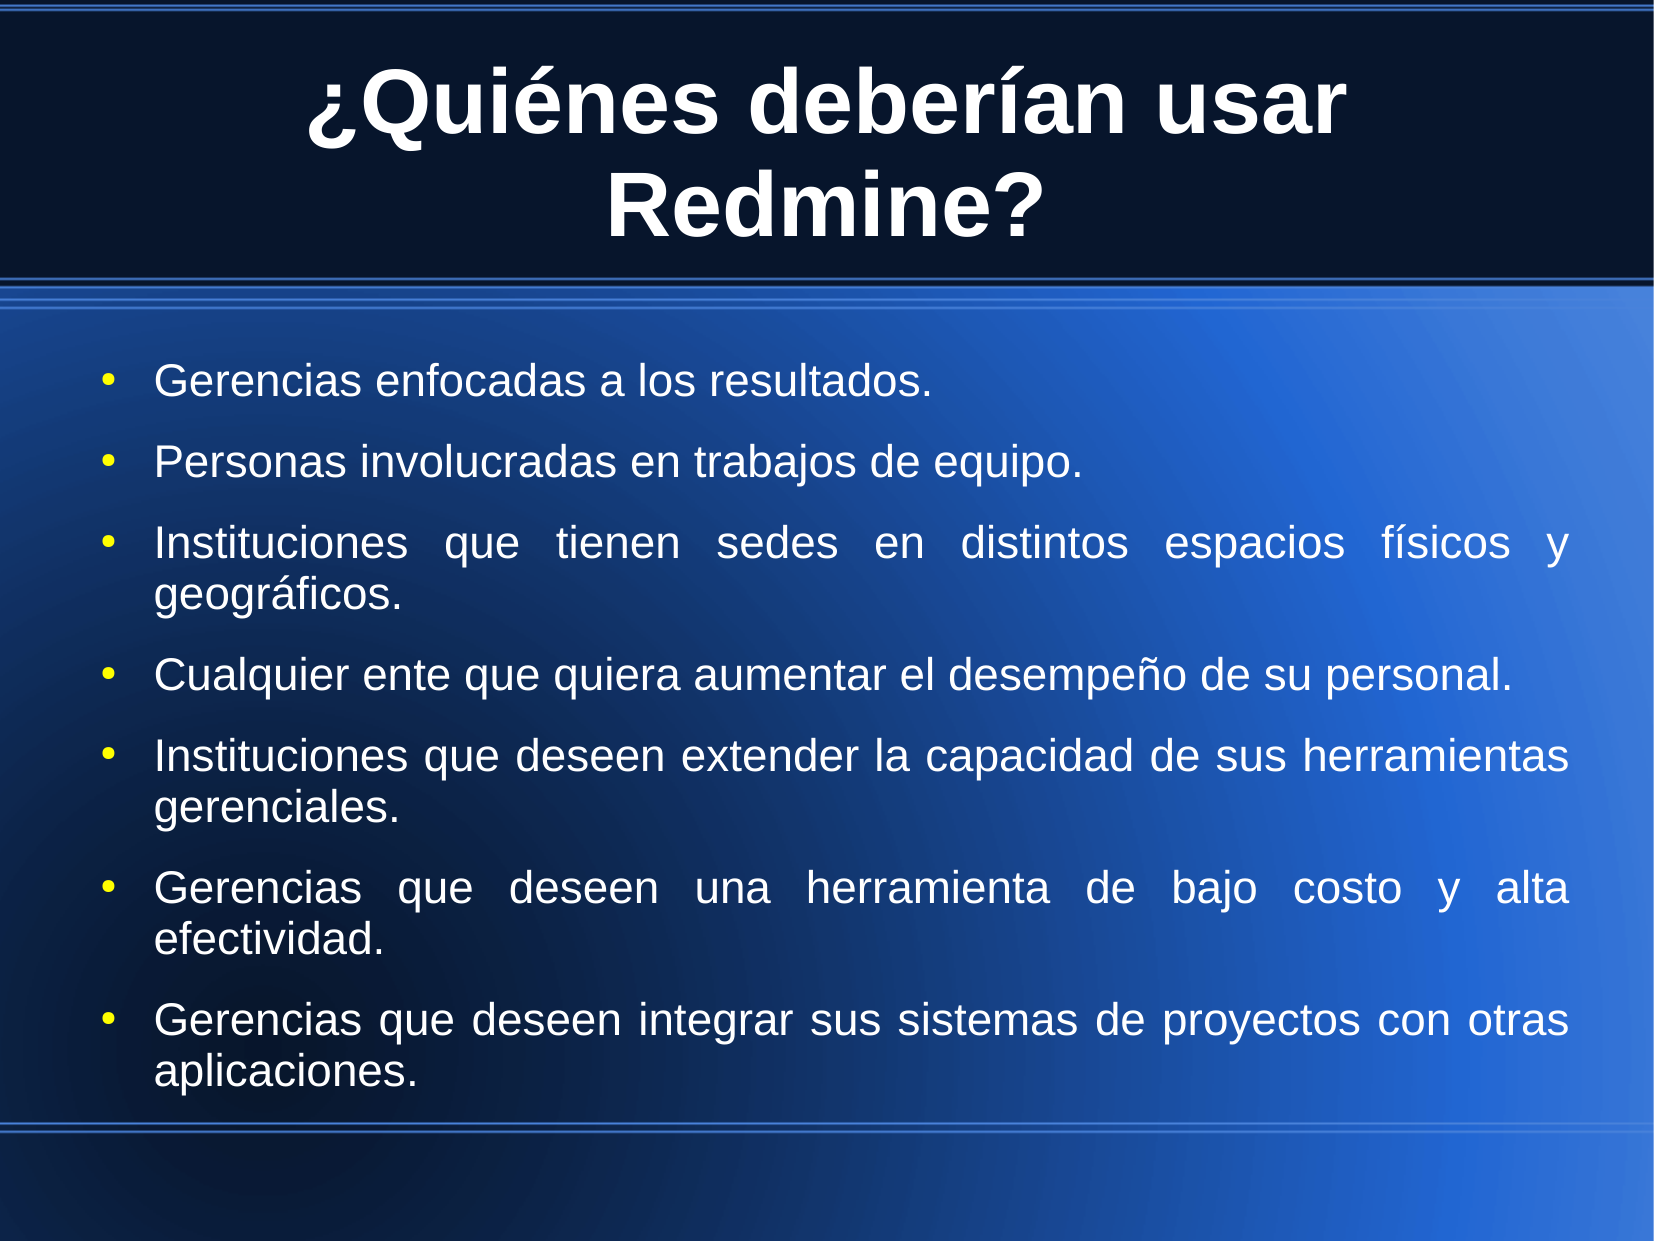

# ¿Quiénes deberían usar Redmine?
Gerencias enfocadas a los resultados.
Personas involucradas en trabajos de equipo.
Instituciones que tienen sedes en distintos espacios físicos y geográficos.
Cualquier ente que quiera aumentar el desempeño de su personal.
Instituciones que deseen extender la capacidad de sus herramientas gerenciales.
Gerencias que deseen una herramienta de bajo costo y alta efectividad.
Gerencias que deseen integrar sus sistemas de proyectos con otras aplicaciones.